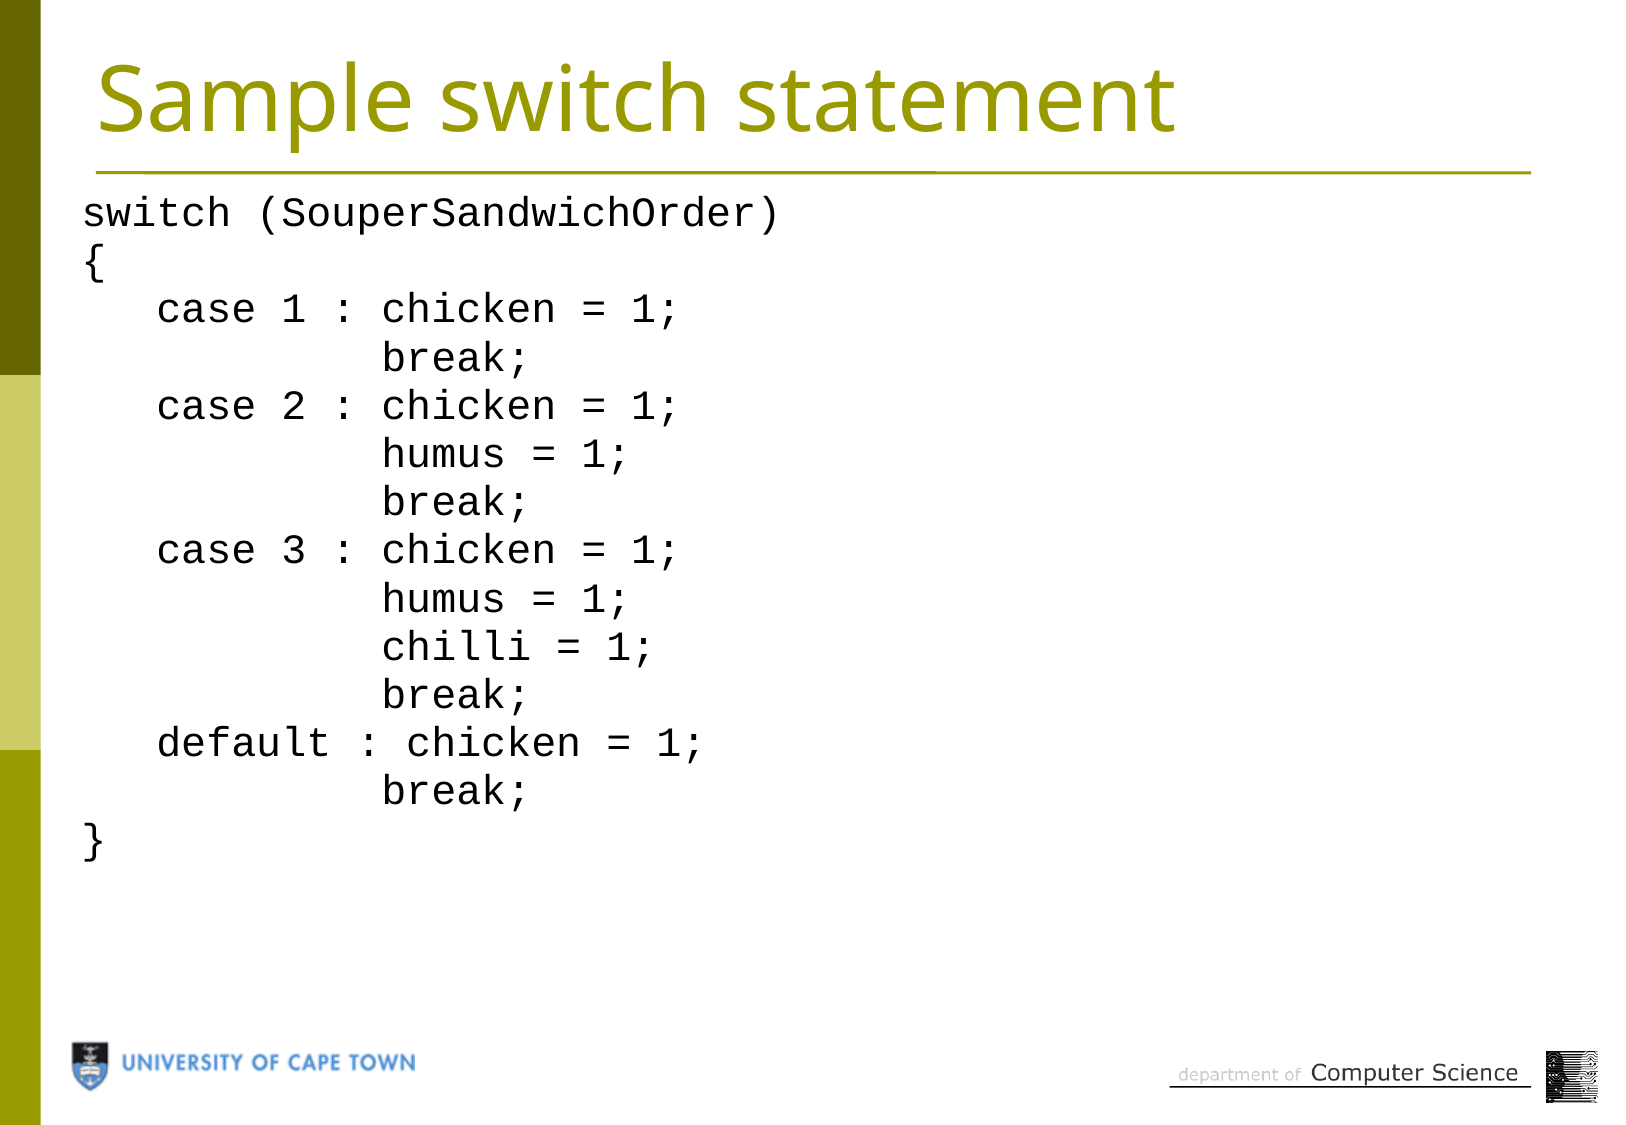

# Sample switch statement
switch (SouperSandwichOrder)
{
 case 1 : chicken = 1;
 break;
 case 2 : chicken = 1;
 humus = 1;
 break;
 case 3 : chicken = 1;
 humus = 1;
 chilli = 1;
 break;
 default : chicken = 1;
 break;
}